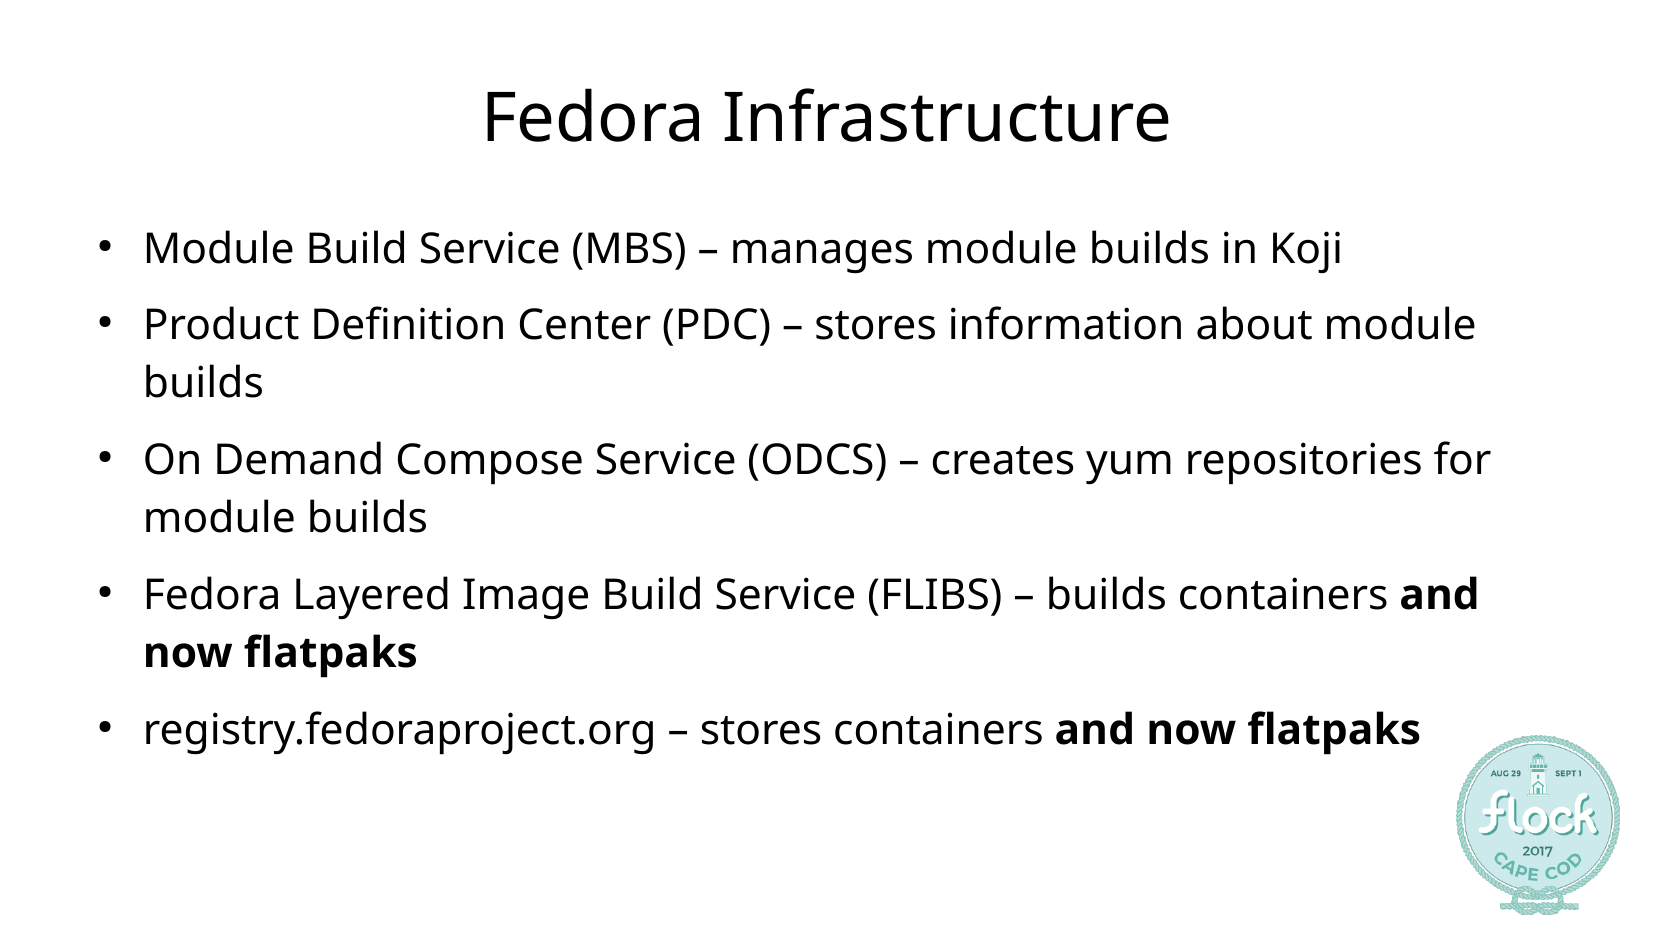

# Fedora Infrastructure
Module Build Service (MBS) – manages module builds in Koji
Product Definition Center (PDC) – stores information about module builds
On Demand Compose Service (ODCS) – creates yum repositories for module builds
Fedora Layered Image Build Service (FLIBS) – builds containers and now flatpaks
registry.fedoraproject.org – stores containers and now flatpaks